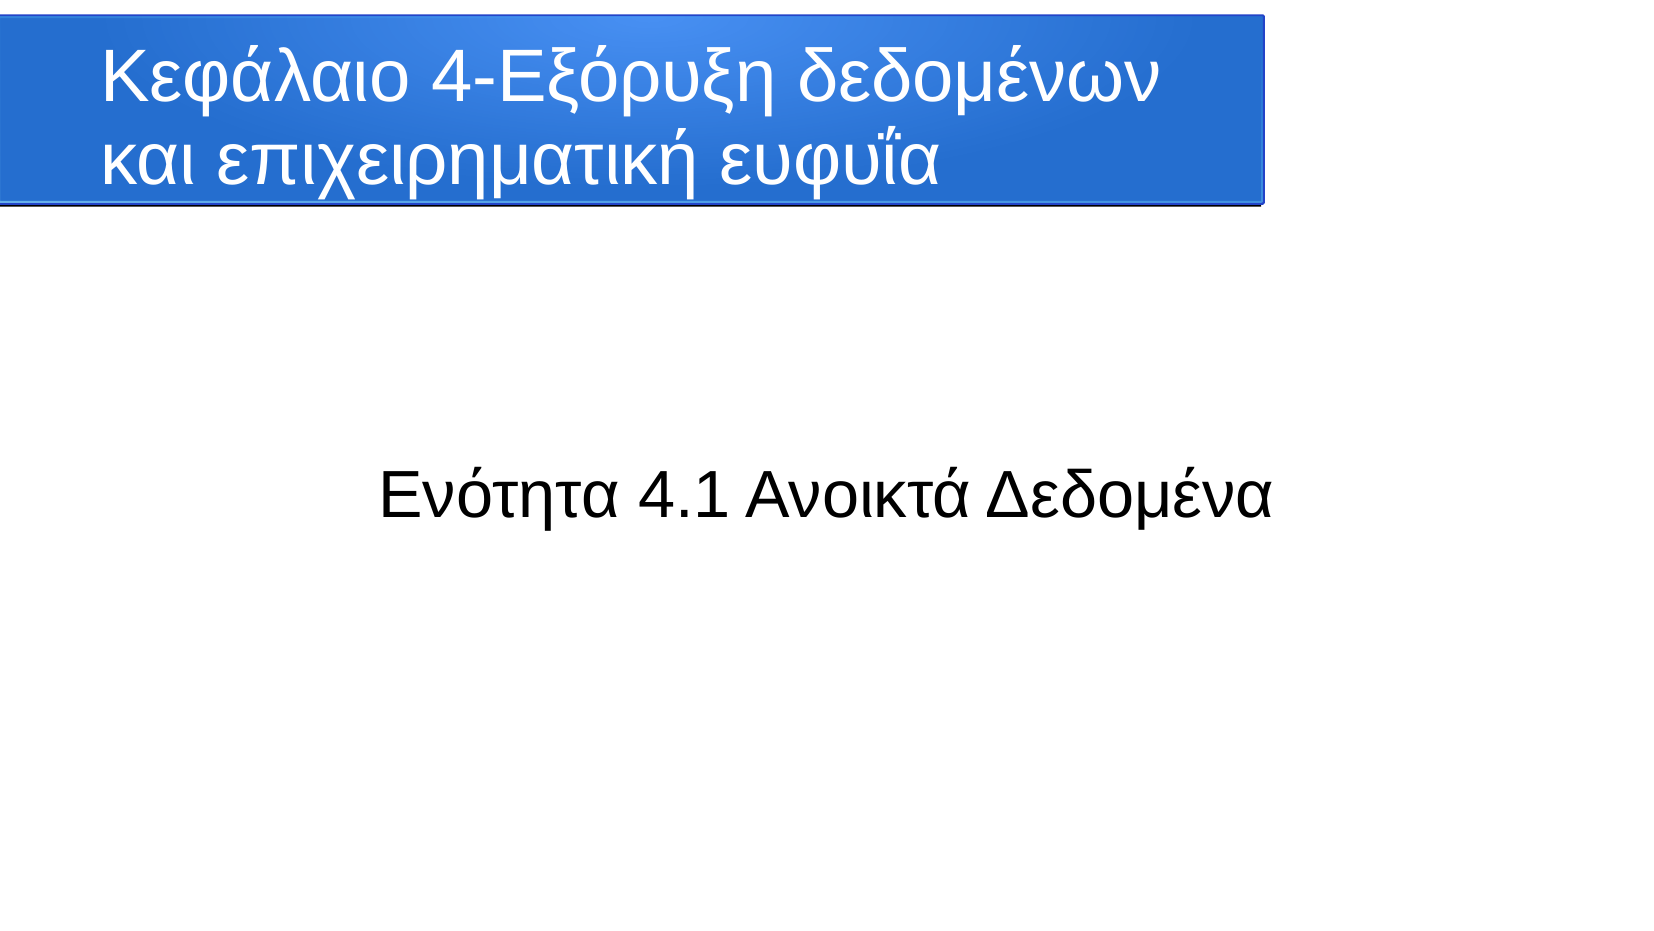

# Κεφάλαιο 4-Εξόρυξη δεδομένων και επιχειρηματική ευφυΐα
Ενότητα 4.1 Ανοικτά Δεδομένα